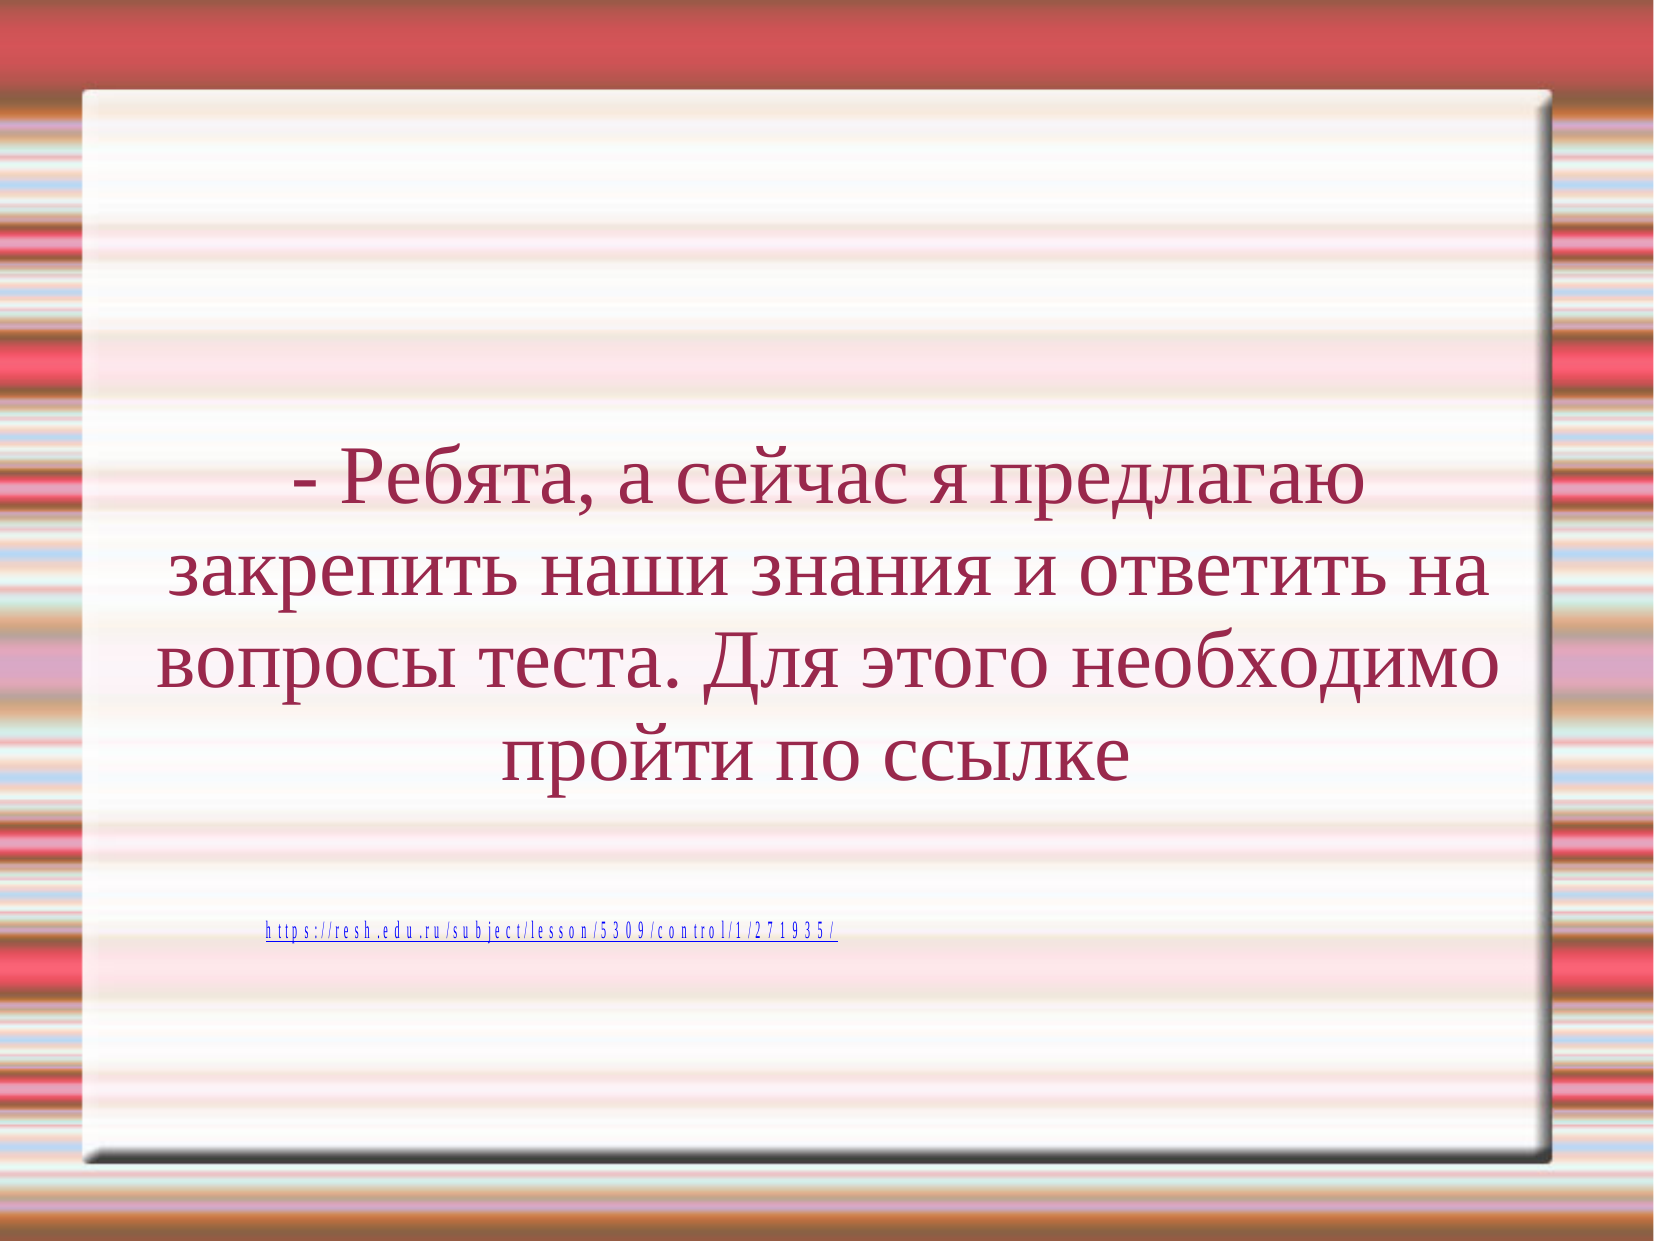

# - Ребята, а сейчас я предлагаю закрепить наши знания и ответить на вопросы теста. Для этого необходимо пройти по ссылке